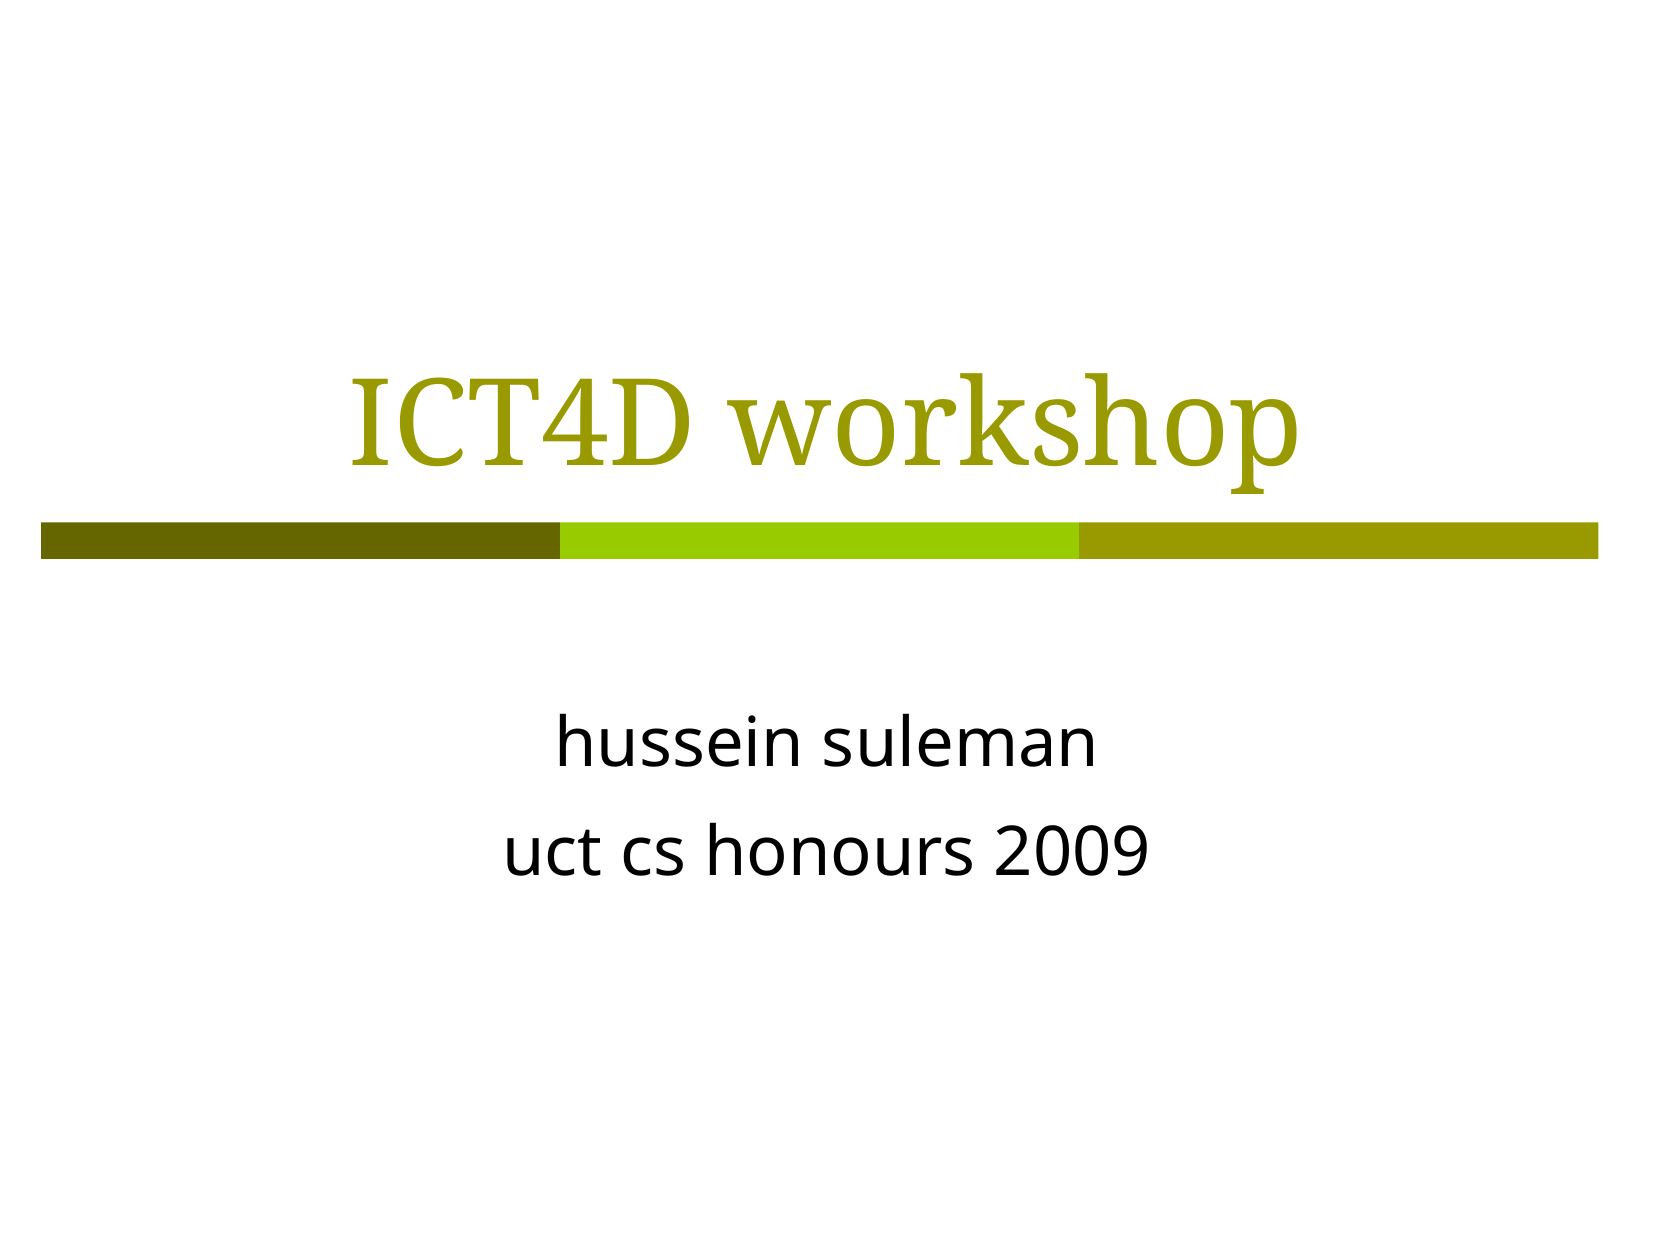

# ICT4D workshop
hussein suleman
uct cs honours 2009